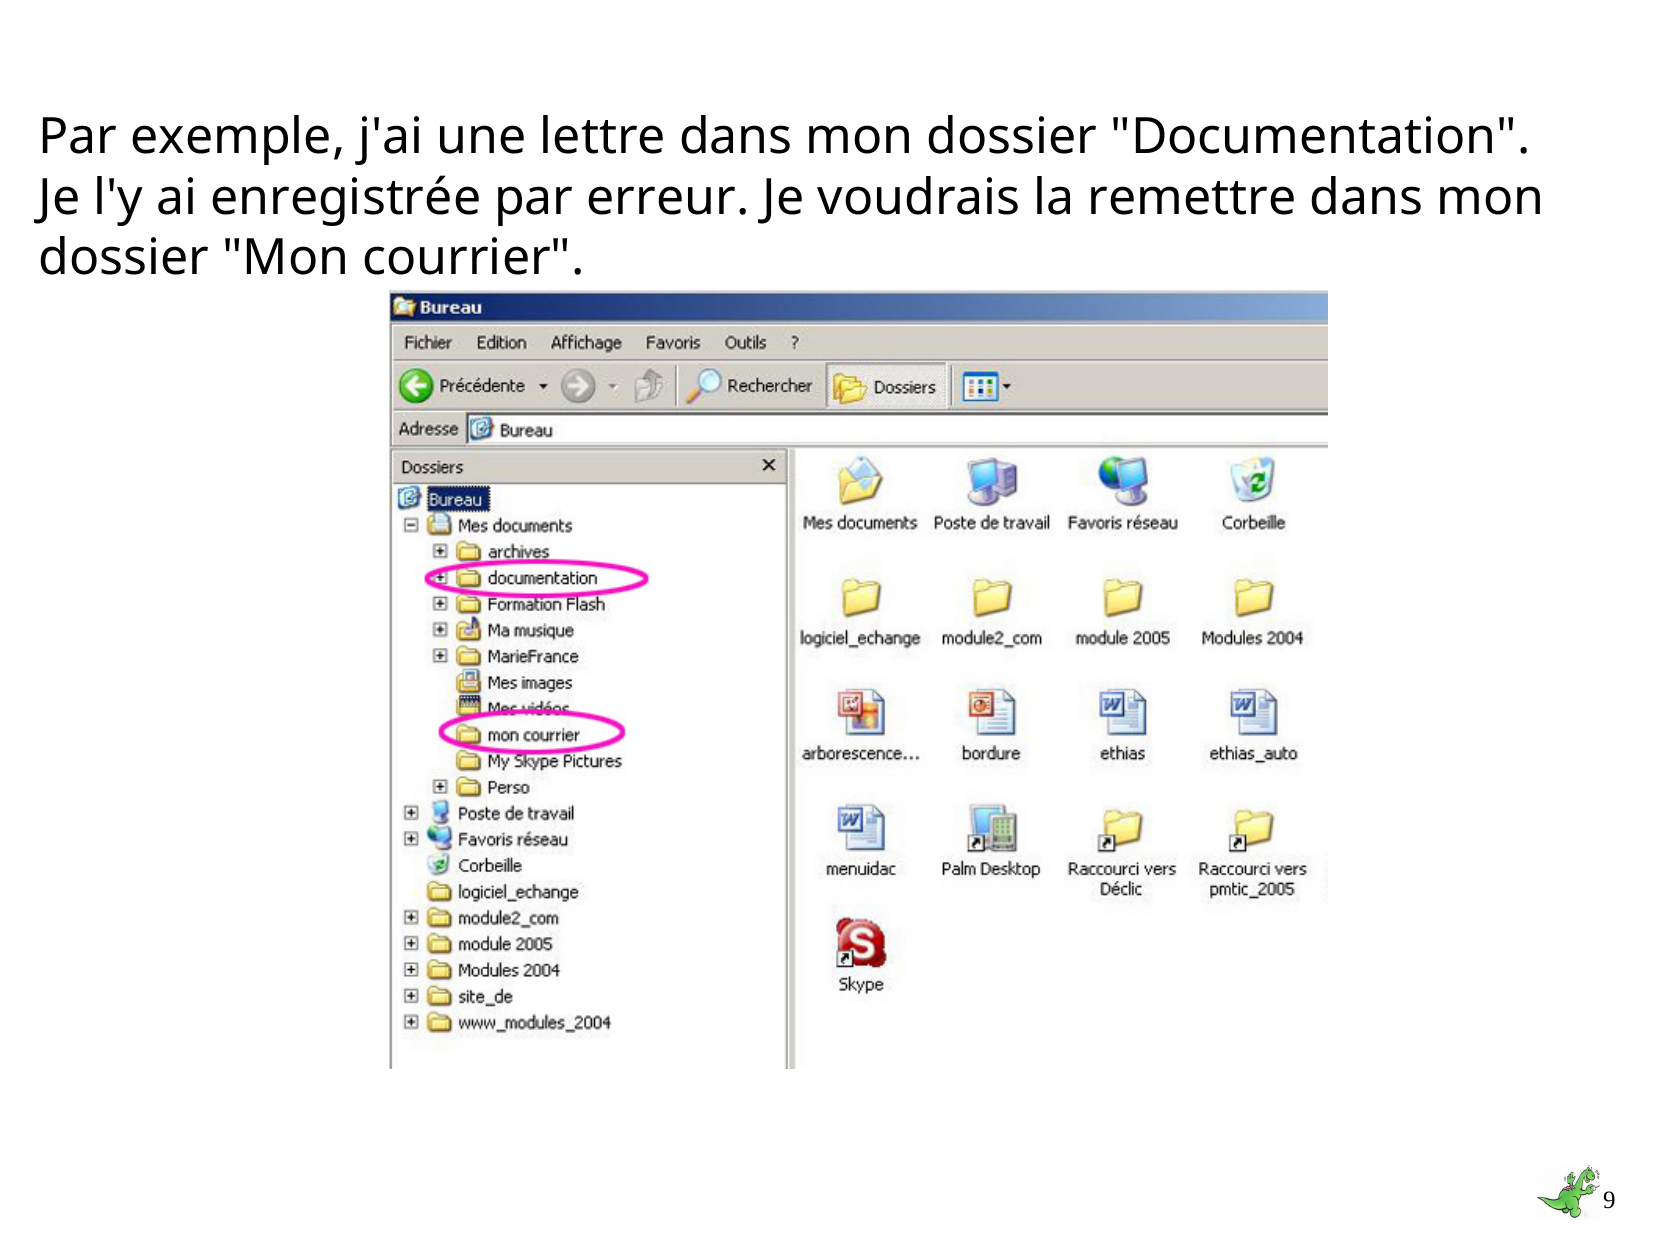

Par exemple, j'ai une lettre dans mon dossier "Documentation".
Je l'y ai enregistrée par erreur. Je voudrais la remettre dans mon
dossier "Mon courrier".
9